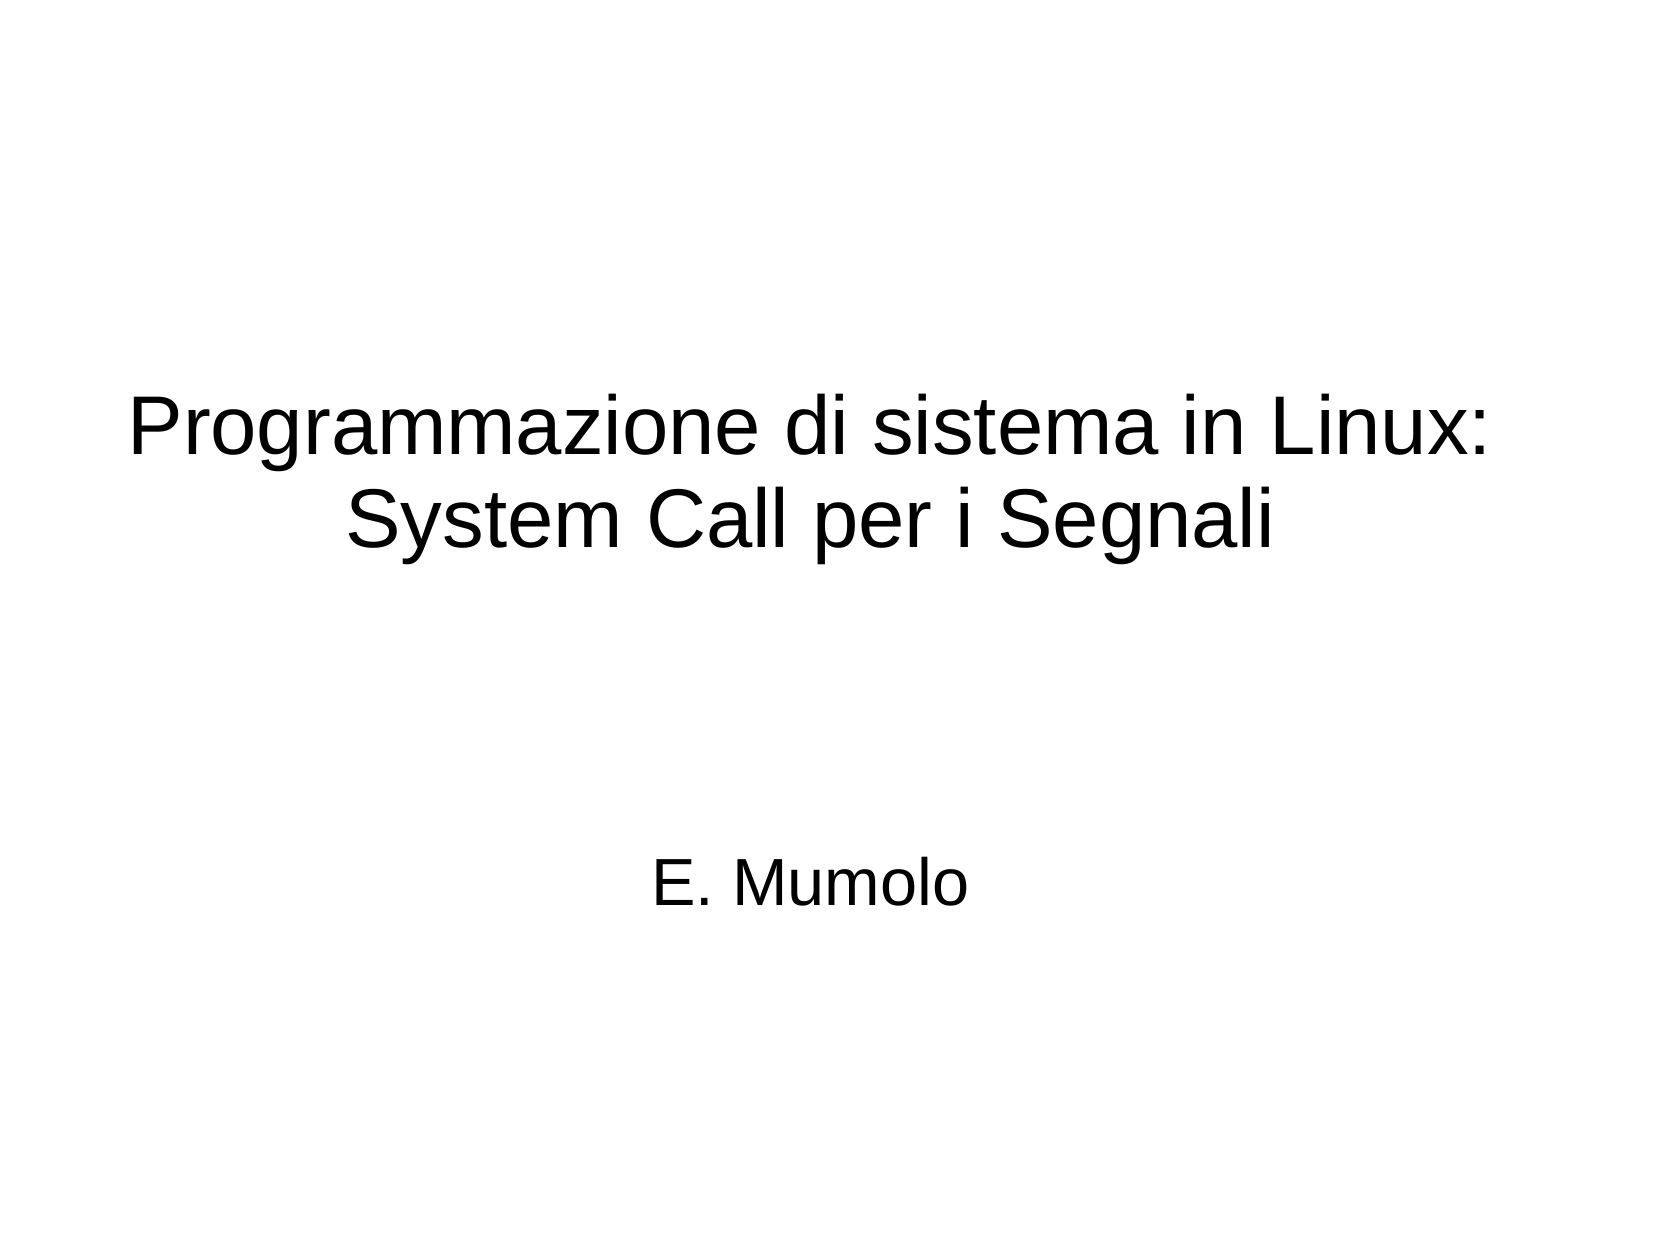

# Programmazione di sistema in Linux: System Call per i Segnali
E. Mumolo